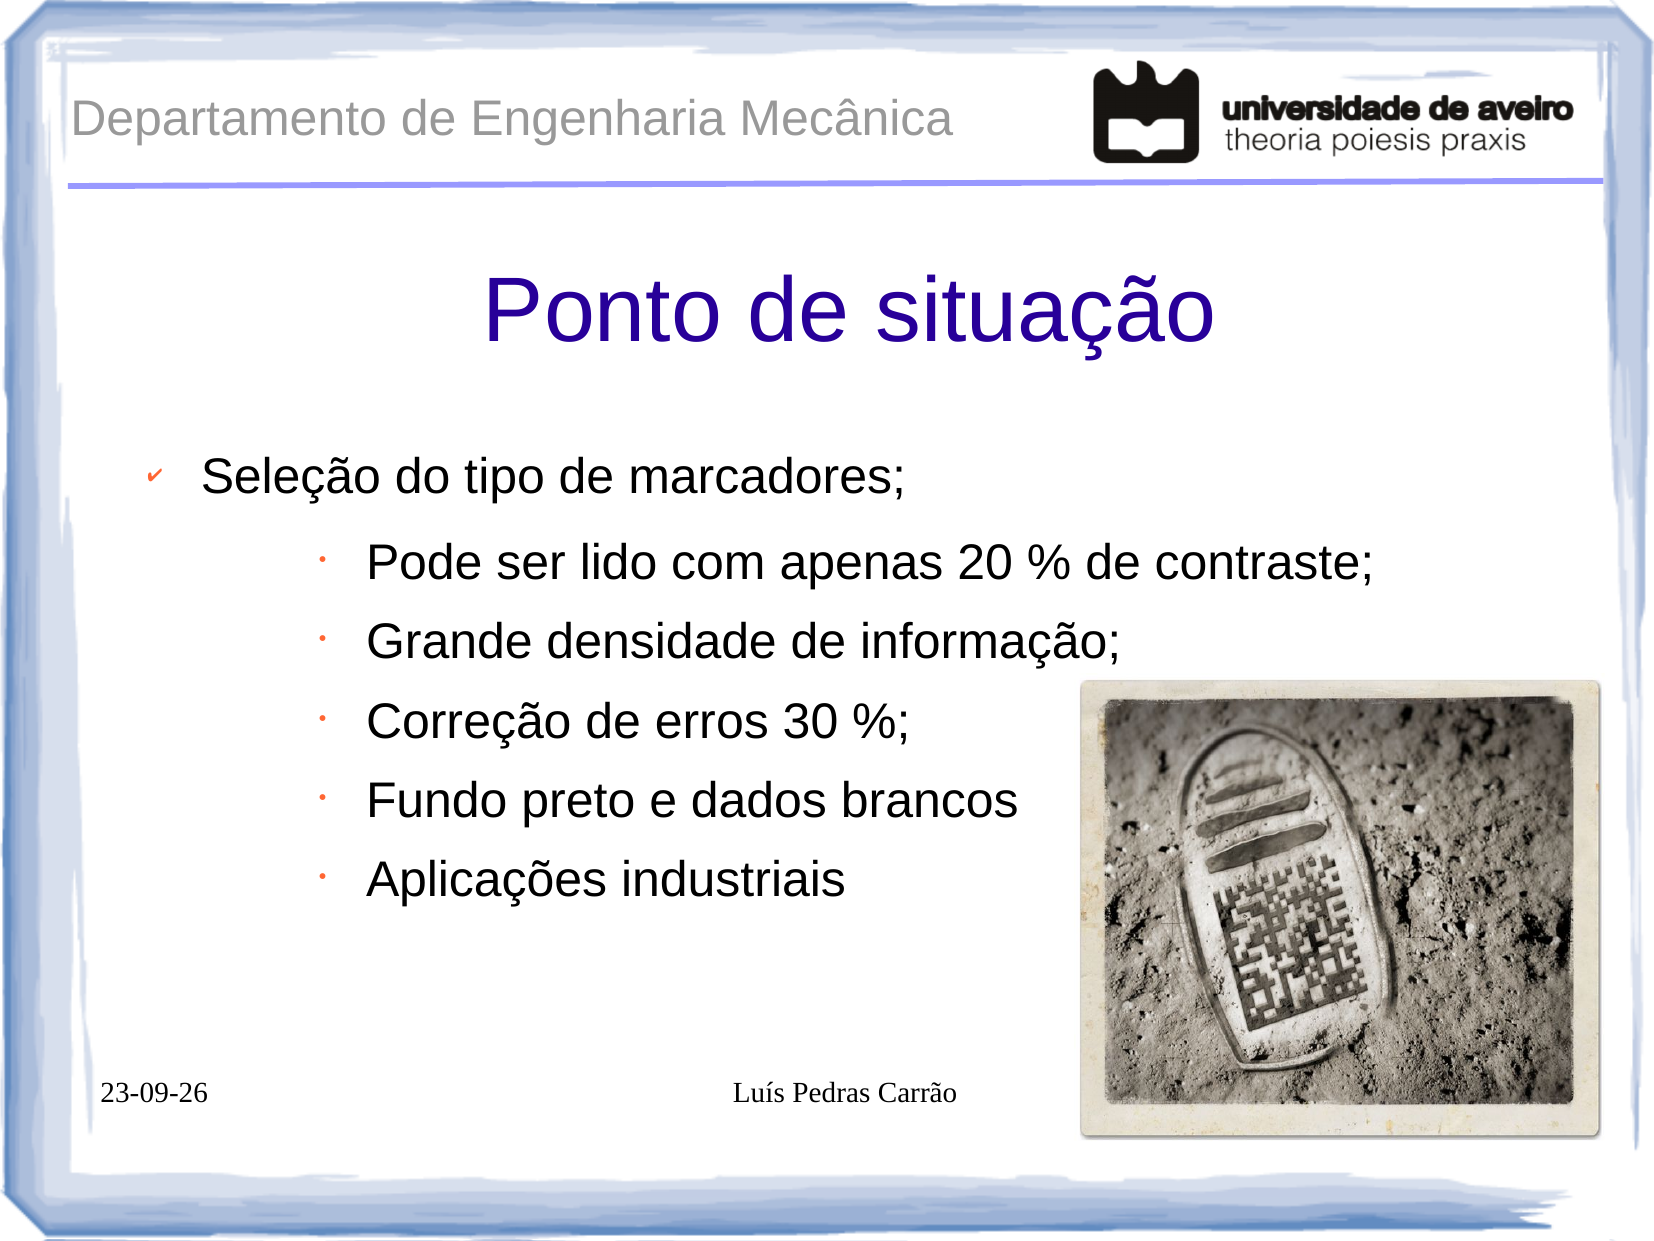

Departamento de Engenharia Mecânica
# Ponto de situação
Seleção do tipo de marcadores;
Pode ser lido com apenas 20 % de contraste;
Grande densidade de informação;
Correção de erros 30 %;
Fundo preto e dados brancos
Aplicações industriais
Luís Pedras Carrão
7